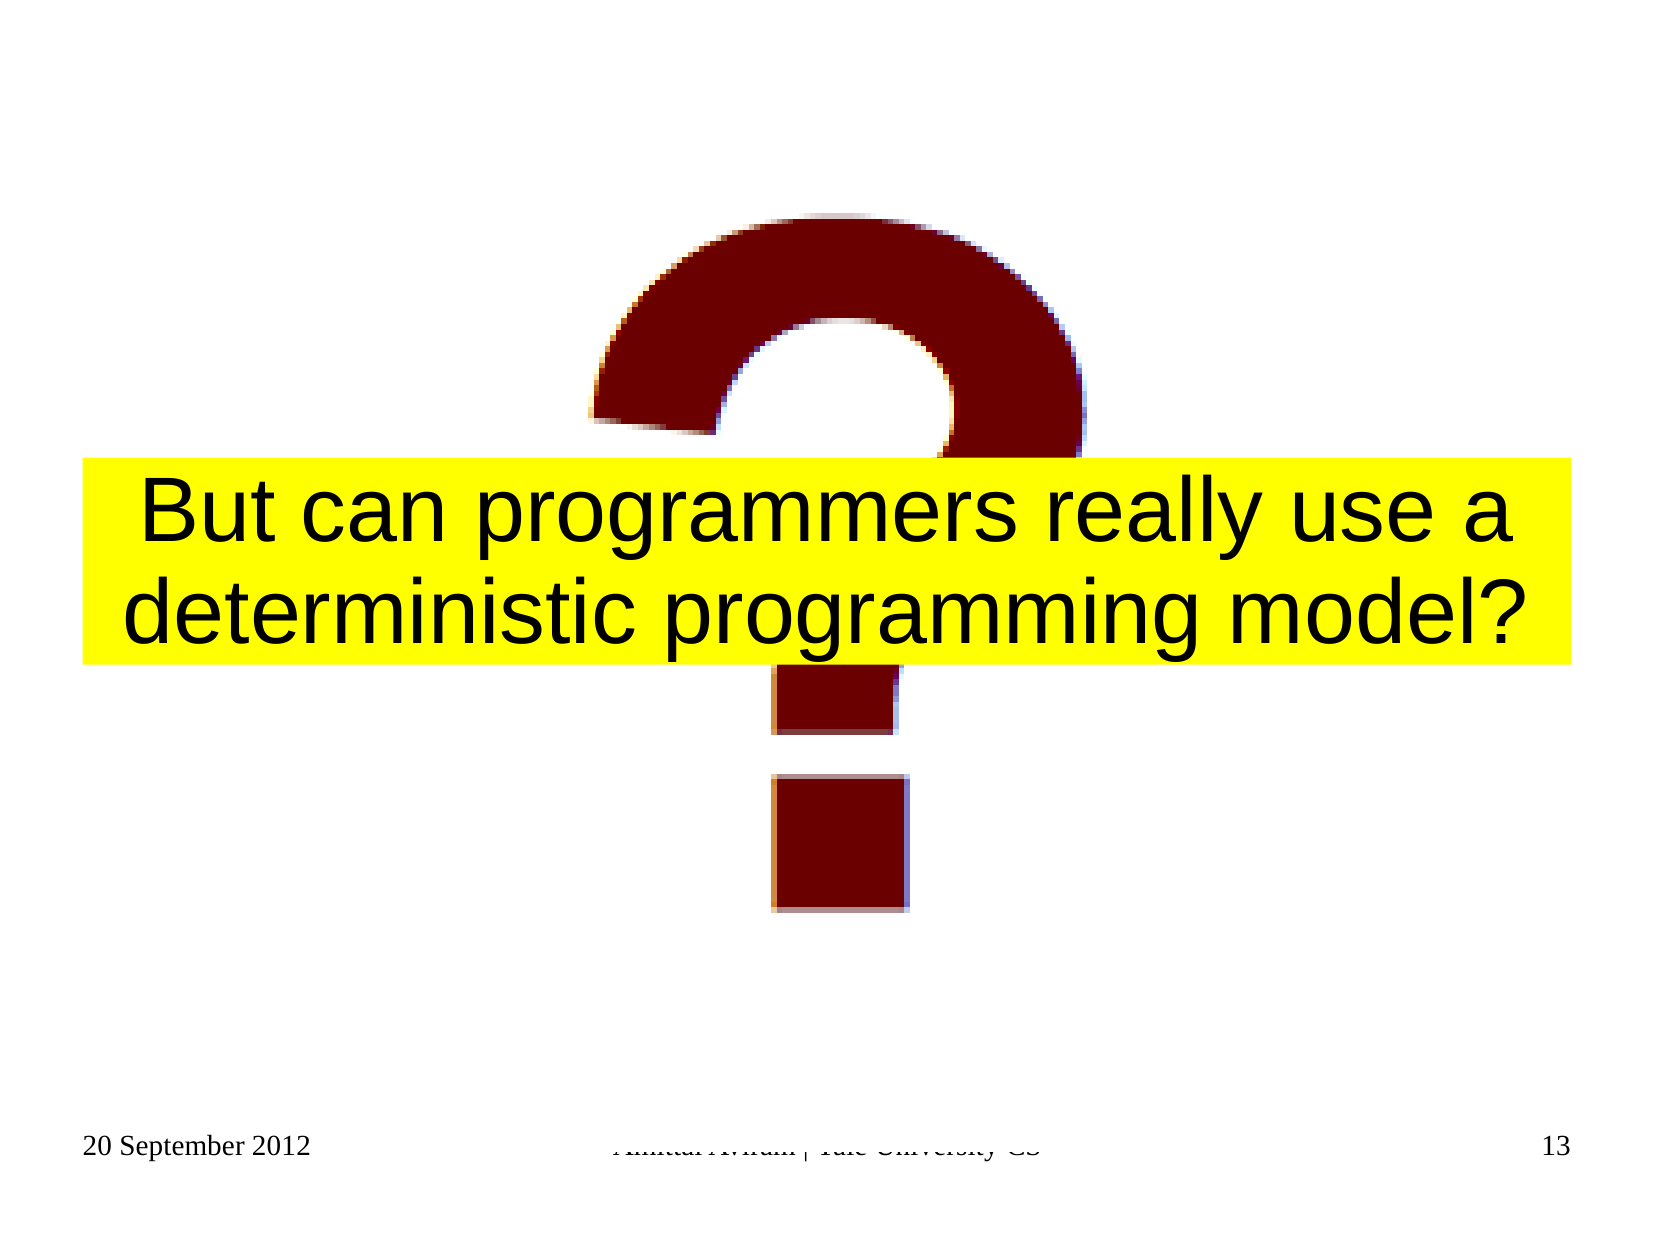

# But can programmers really use a deterministic programming model?
13